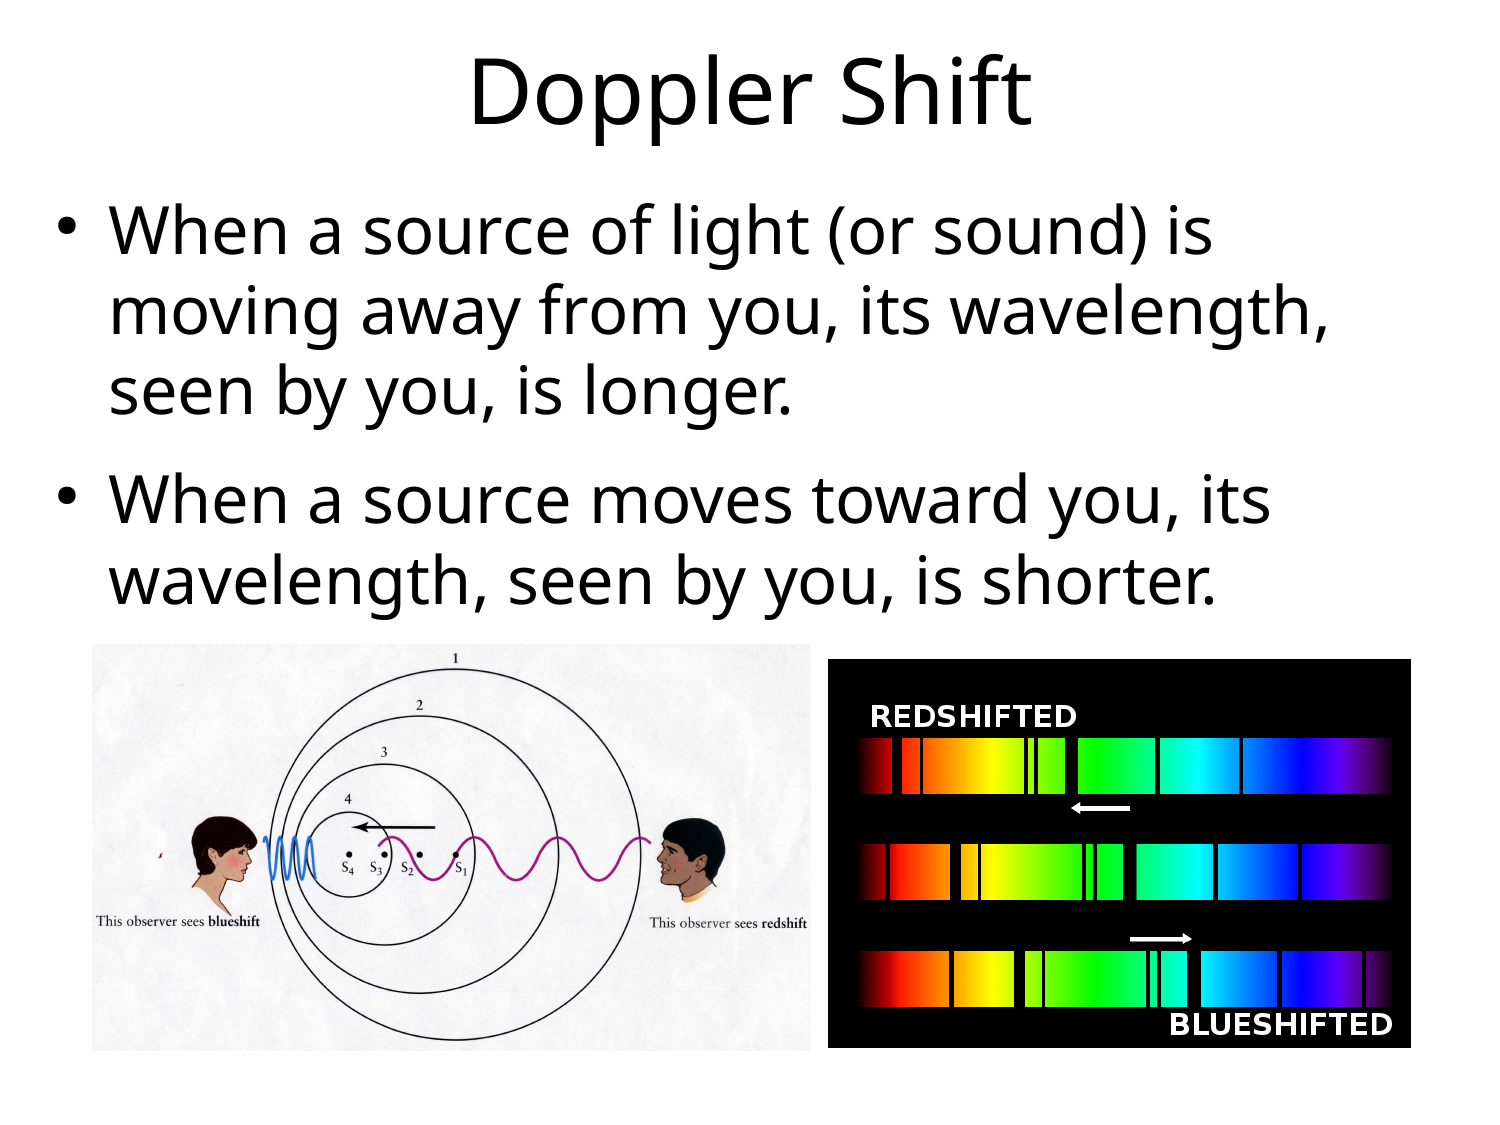

Doppler Shift
# When a source of light (or sound) is moving away from you, its wavelength, seen by you, is longer.
When a source moves toward you, its wavelength, seen by you, is shorter.